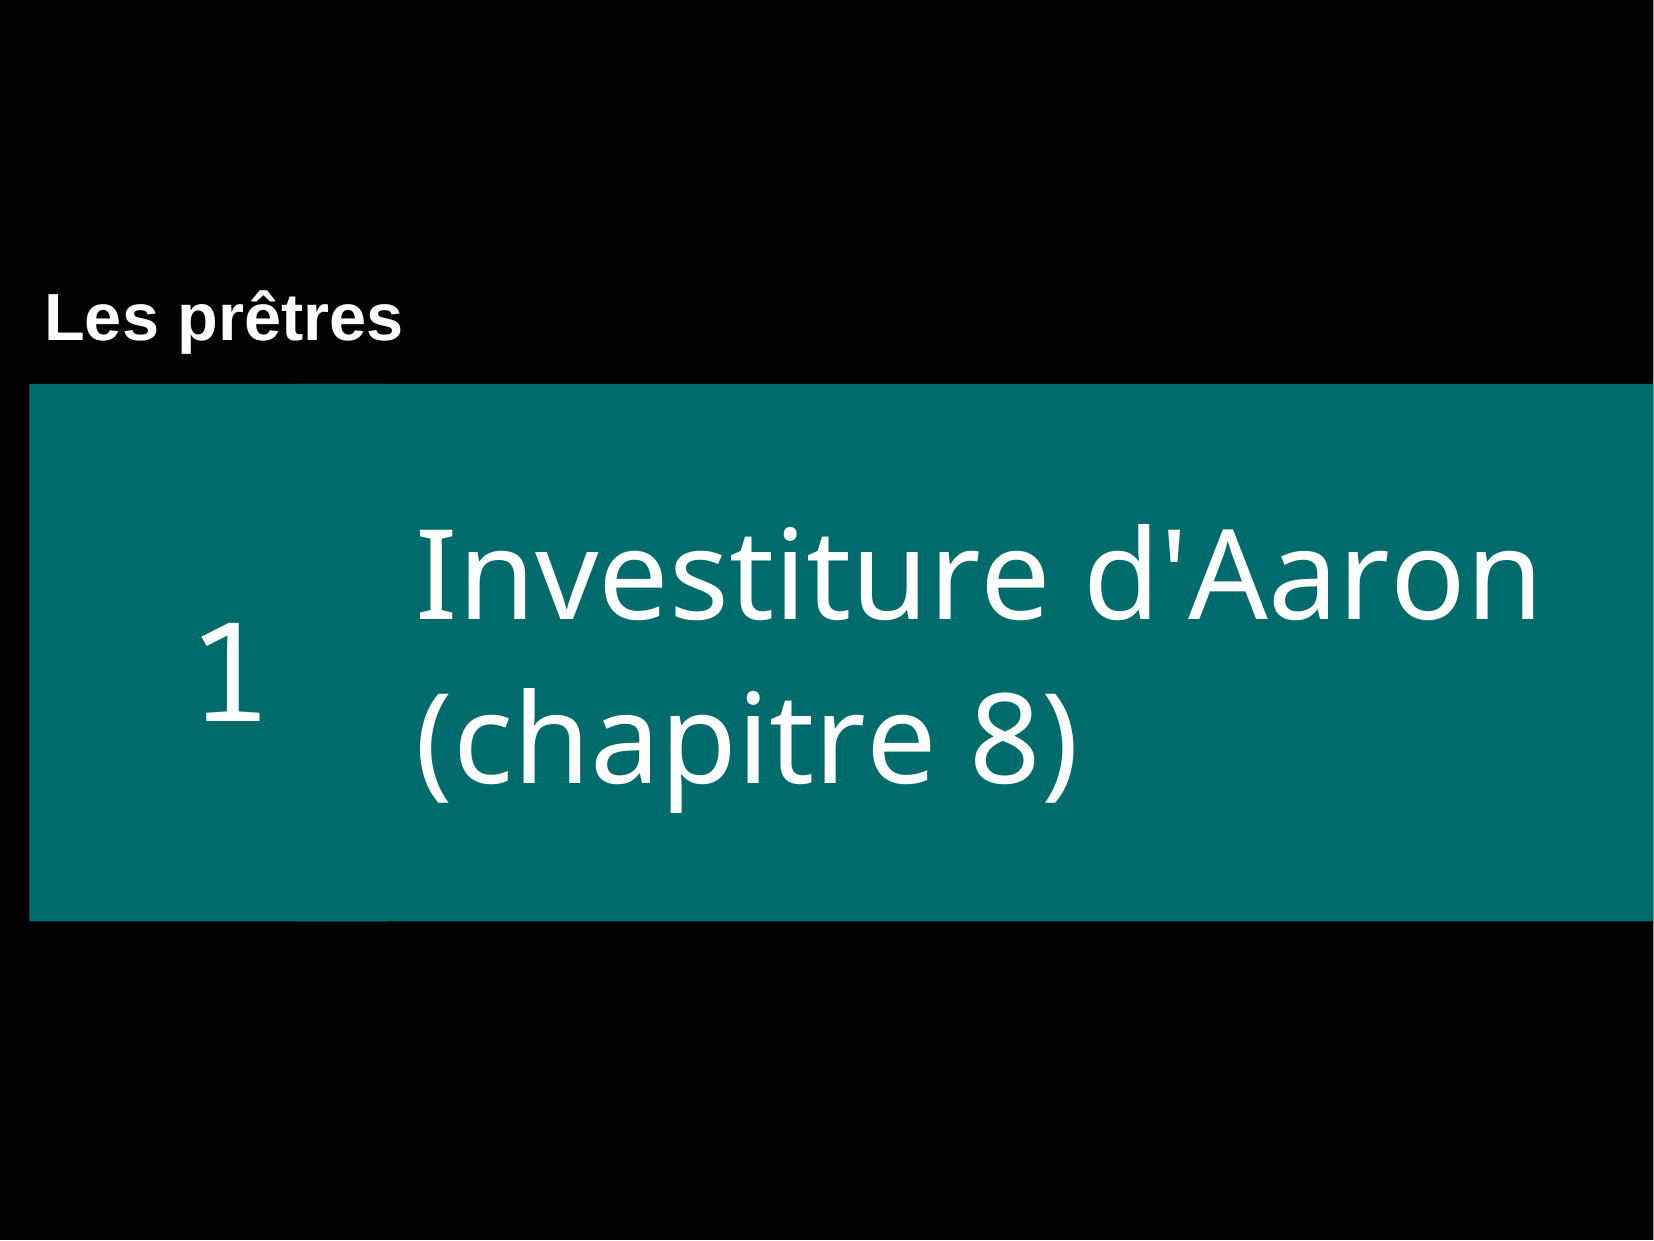

Les prêtres
Investiture d'Aaron (chapitre 8)
1